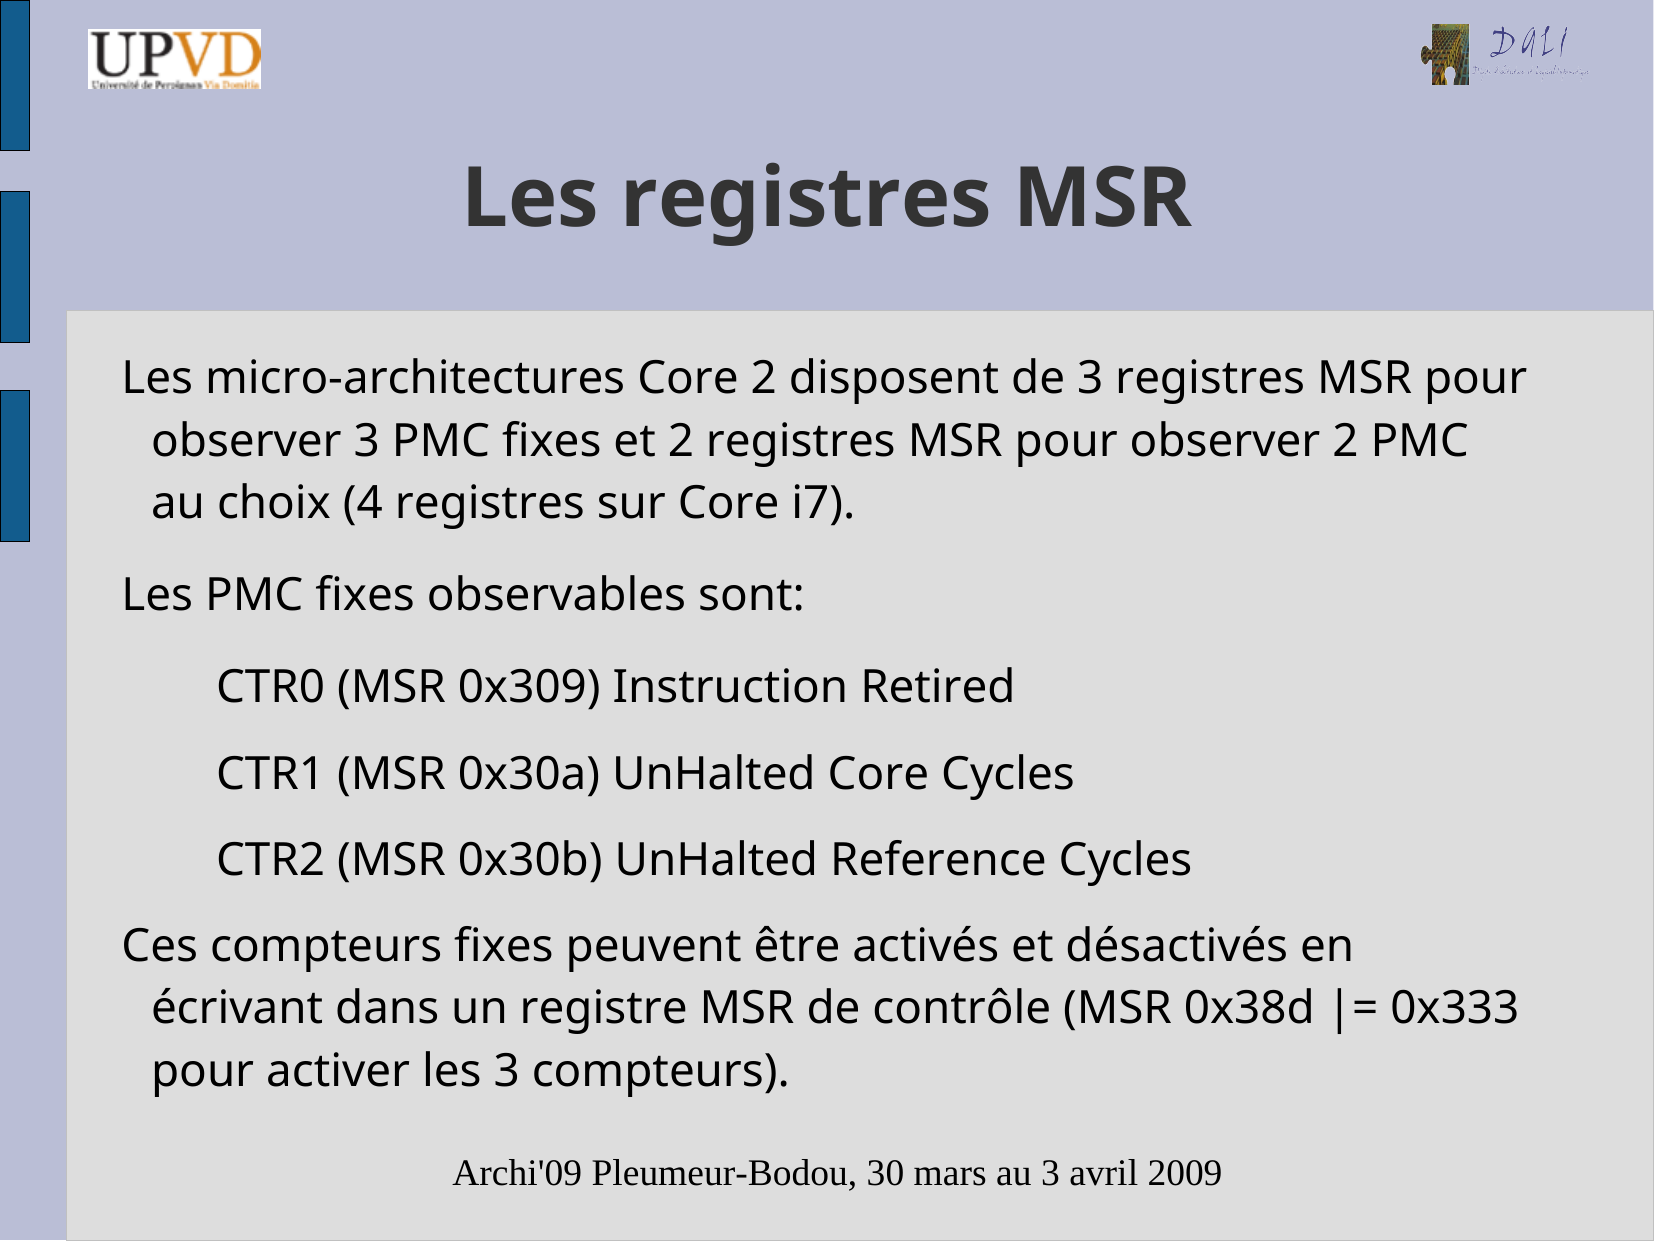

# Les registres MSR
Les micro-architectures Core 2 disposent de 3 registres MSR pour observer 3 PMC fixes et 2 registres MSR pour observer 2 PMC au choix (4 registres sur Core i7).
Les PMC fixes observables sont:
CTR0 (MSR 0x309) Instruction Retired
CTR1 (MSR 0x30a) UnHalted Core Cycles
CTR2 (MSR 0x30b) UnHalted Reference Cycles
Ces compteurs fixes peuvent être activés et désactivés en écrivant dans un registre MSR de contrôle (MSR 0x38d |= 0x333 pour activer les 3 compteurs).
Archi'09 Pleumeur-Bodou, 30 mars au 3 avril 2009